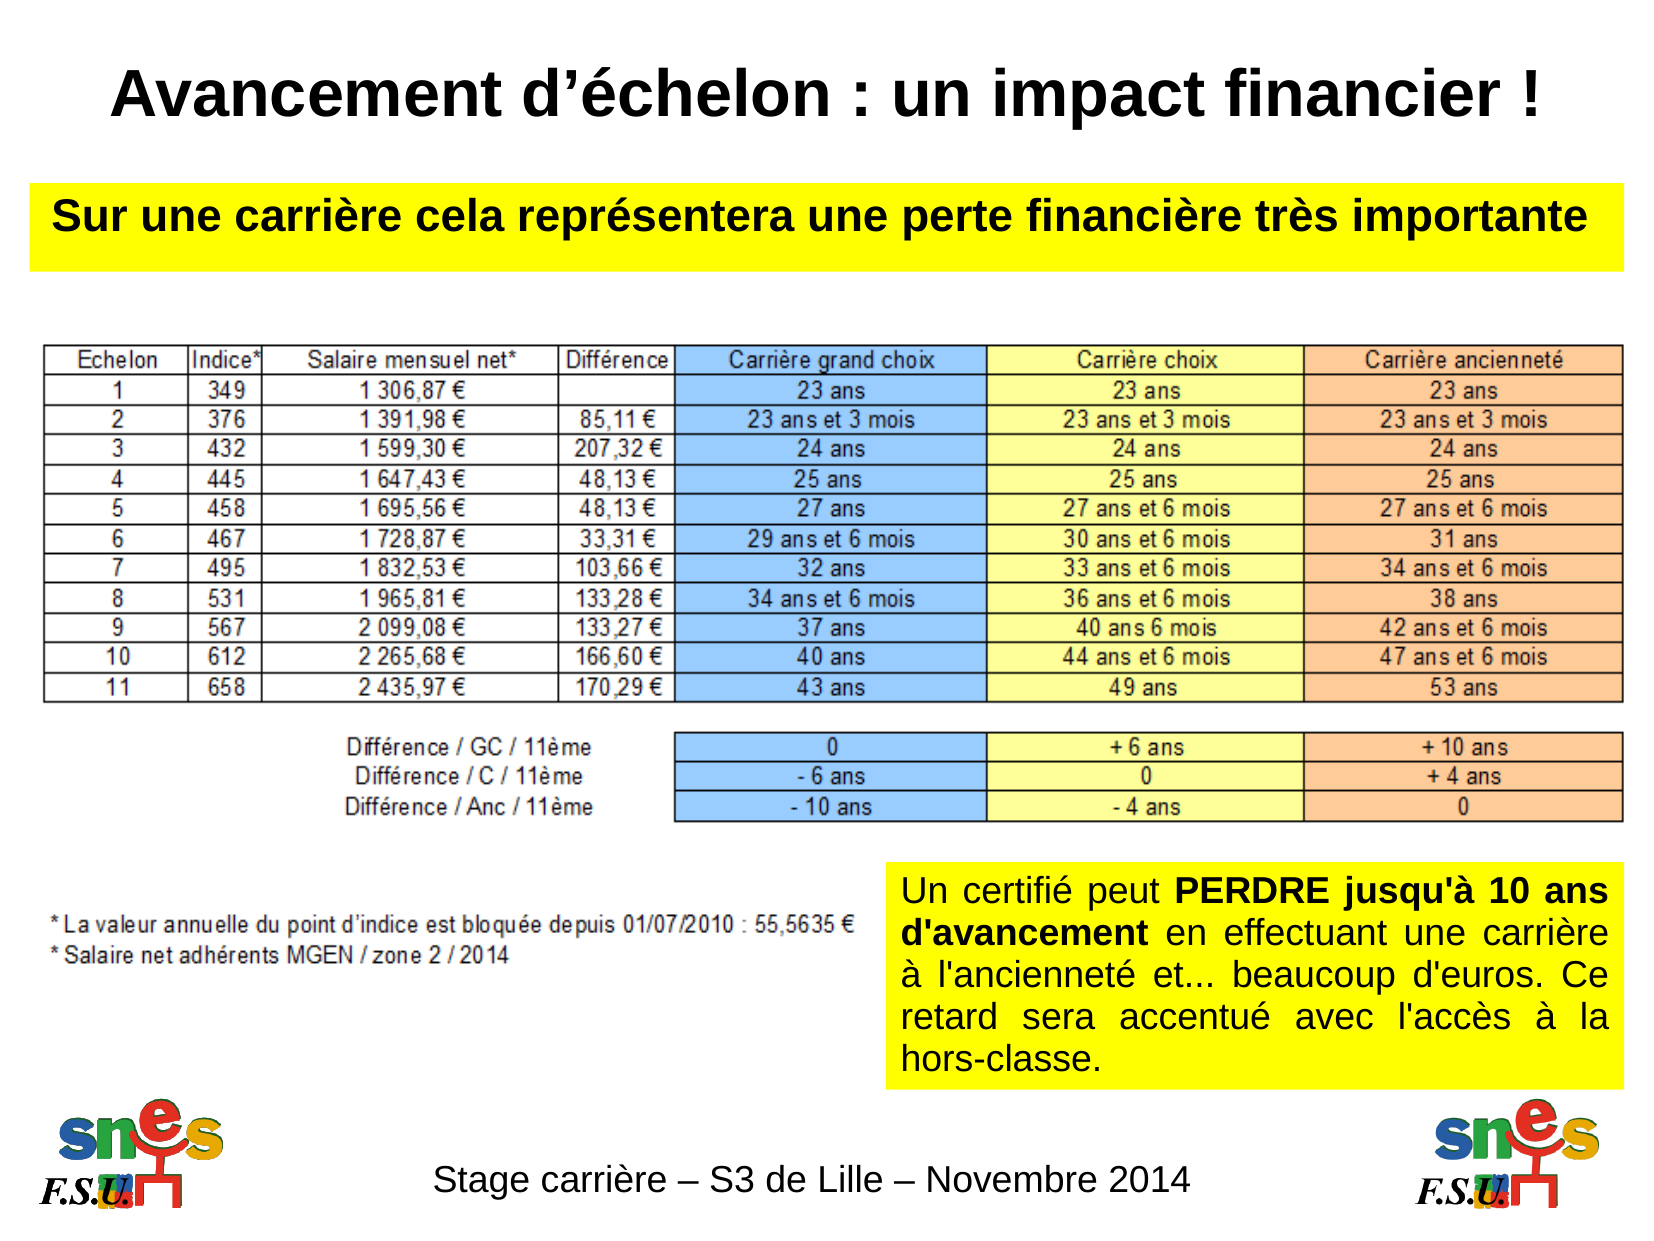

Avancement d’échelon : un impact financier !
Prenons 3 certifiés qui commencent une carrière à 23 ans mais chacun l'effectuant à un rythme (extrême) différent.
Sur une carrière cela représentera une perte financière très importante
Un certifié peut PERDRE jusqu'à 10 ans d'avancement en effectuant une carrière à l'ancienneté et... beaucoup d'euros. Ce retard sera accentué avec l'accès à la hors-classe.
Stage carrière – S3 de Lille – Novembre 2014